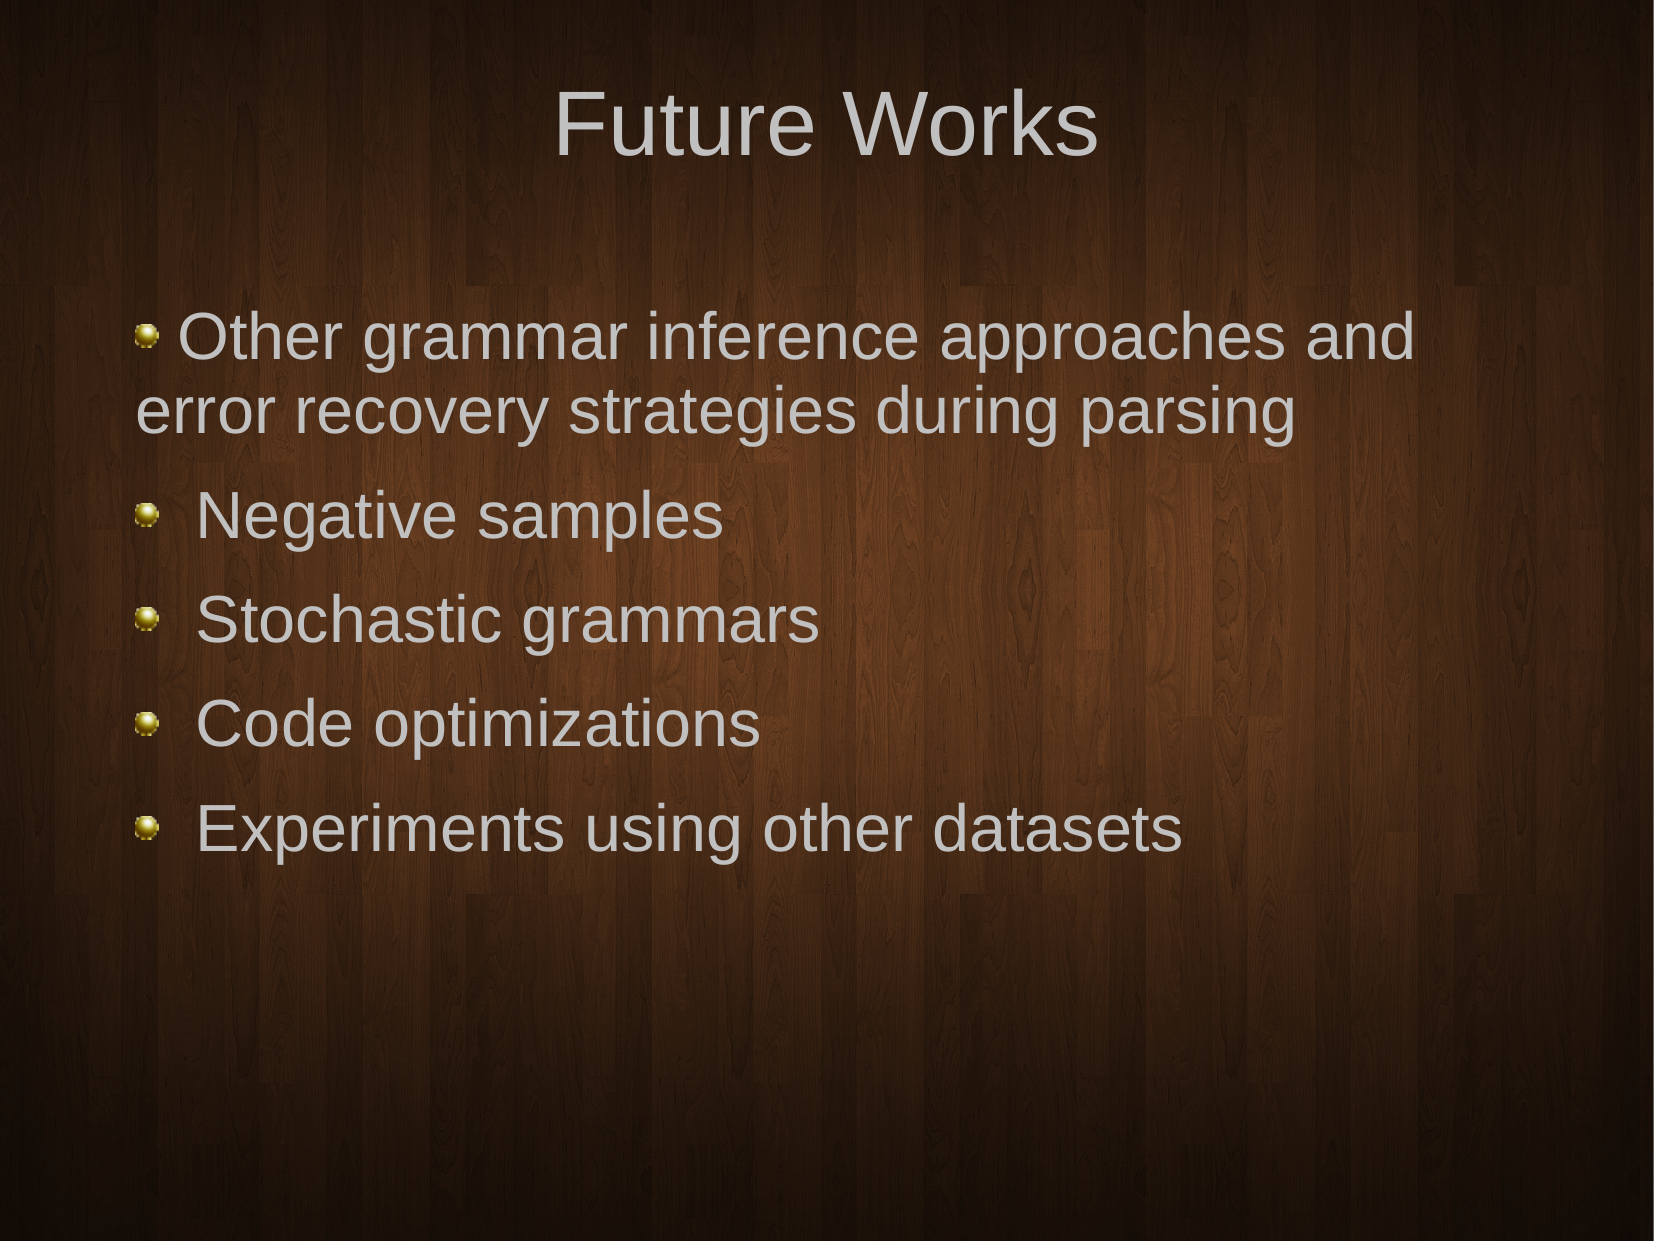

# Future Works
 Other grammar inference approaches and error recovery strategies during parsing
 Negative samples
 Stochastic grammars
 Code optimizations
 Experiments using other datasets